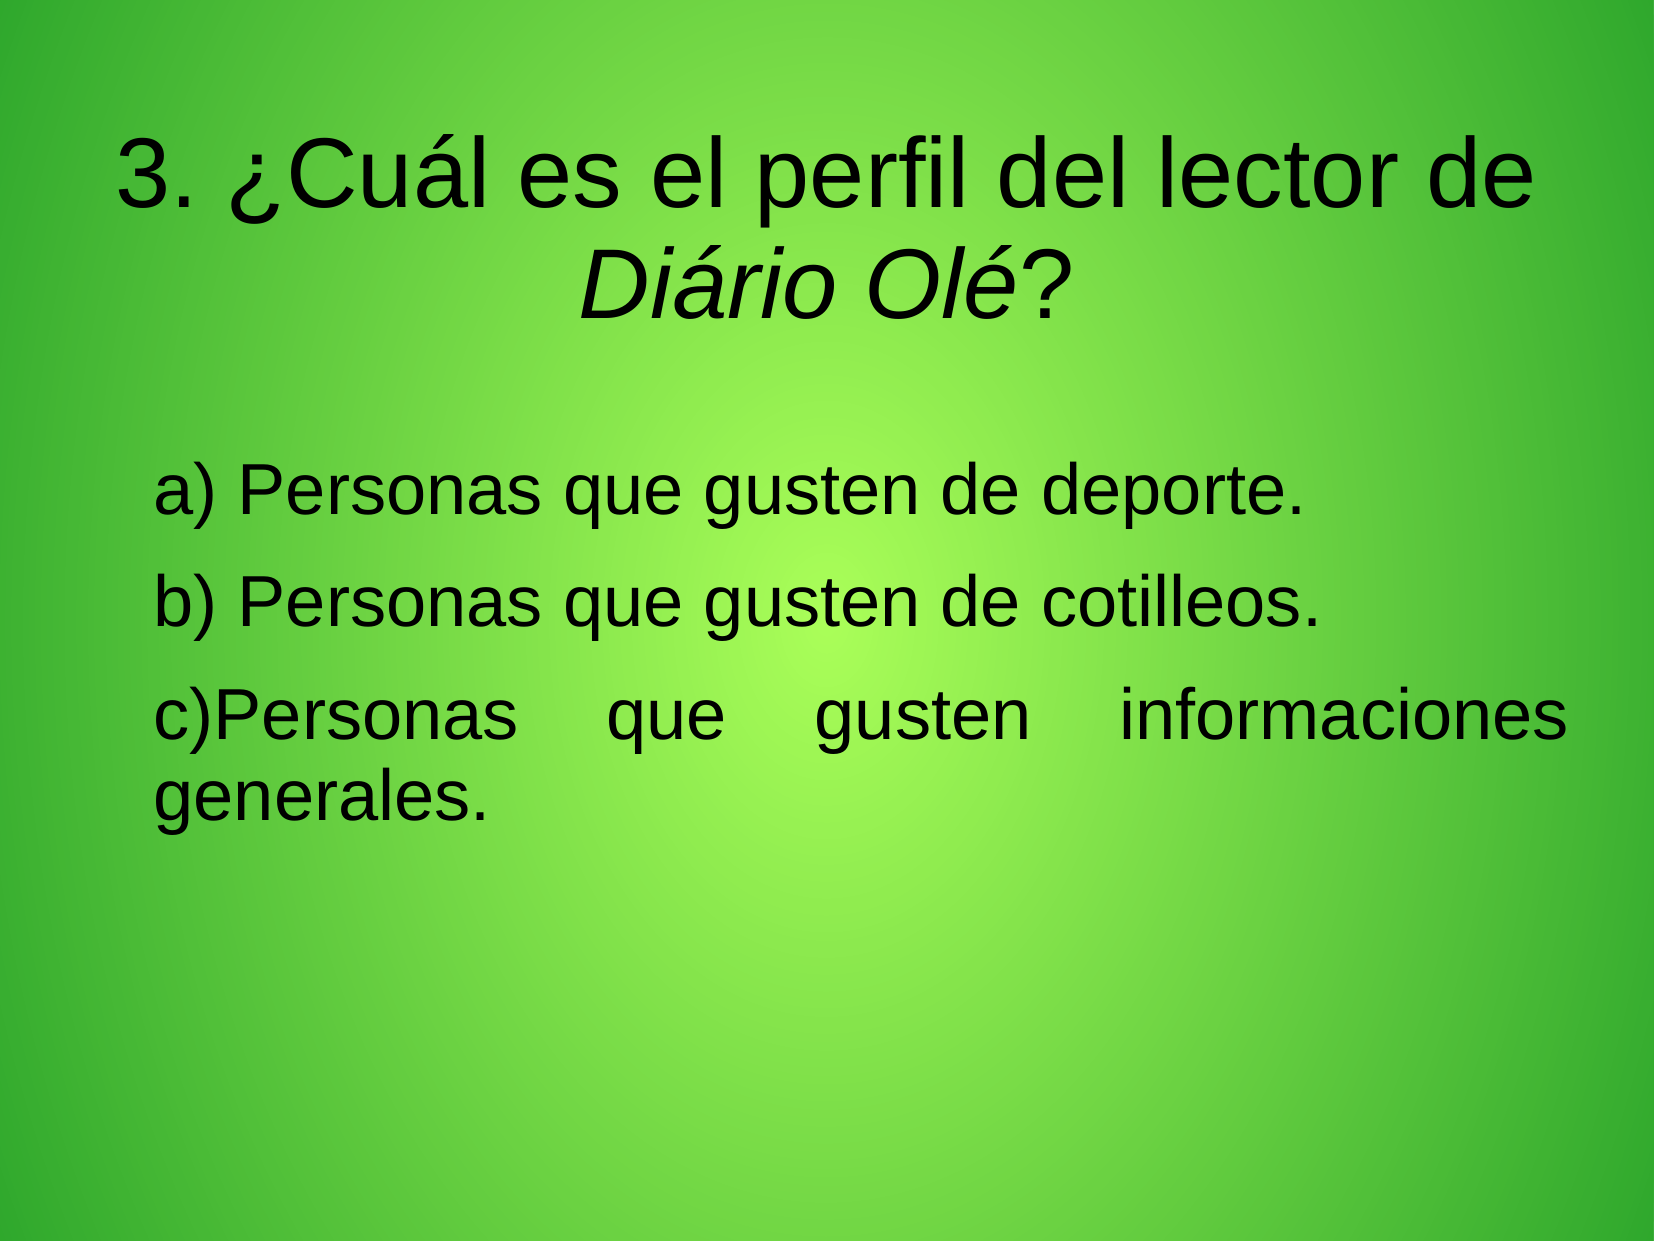

# 3. ¿Cuál es el perfil del lector de Diário Olé?
a) Personas que gusten de deporte.
b) Personas que gusten de cotilleos.
c)Personas que gusten informaciones generales.